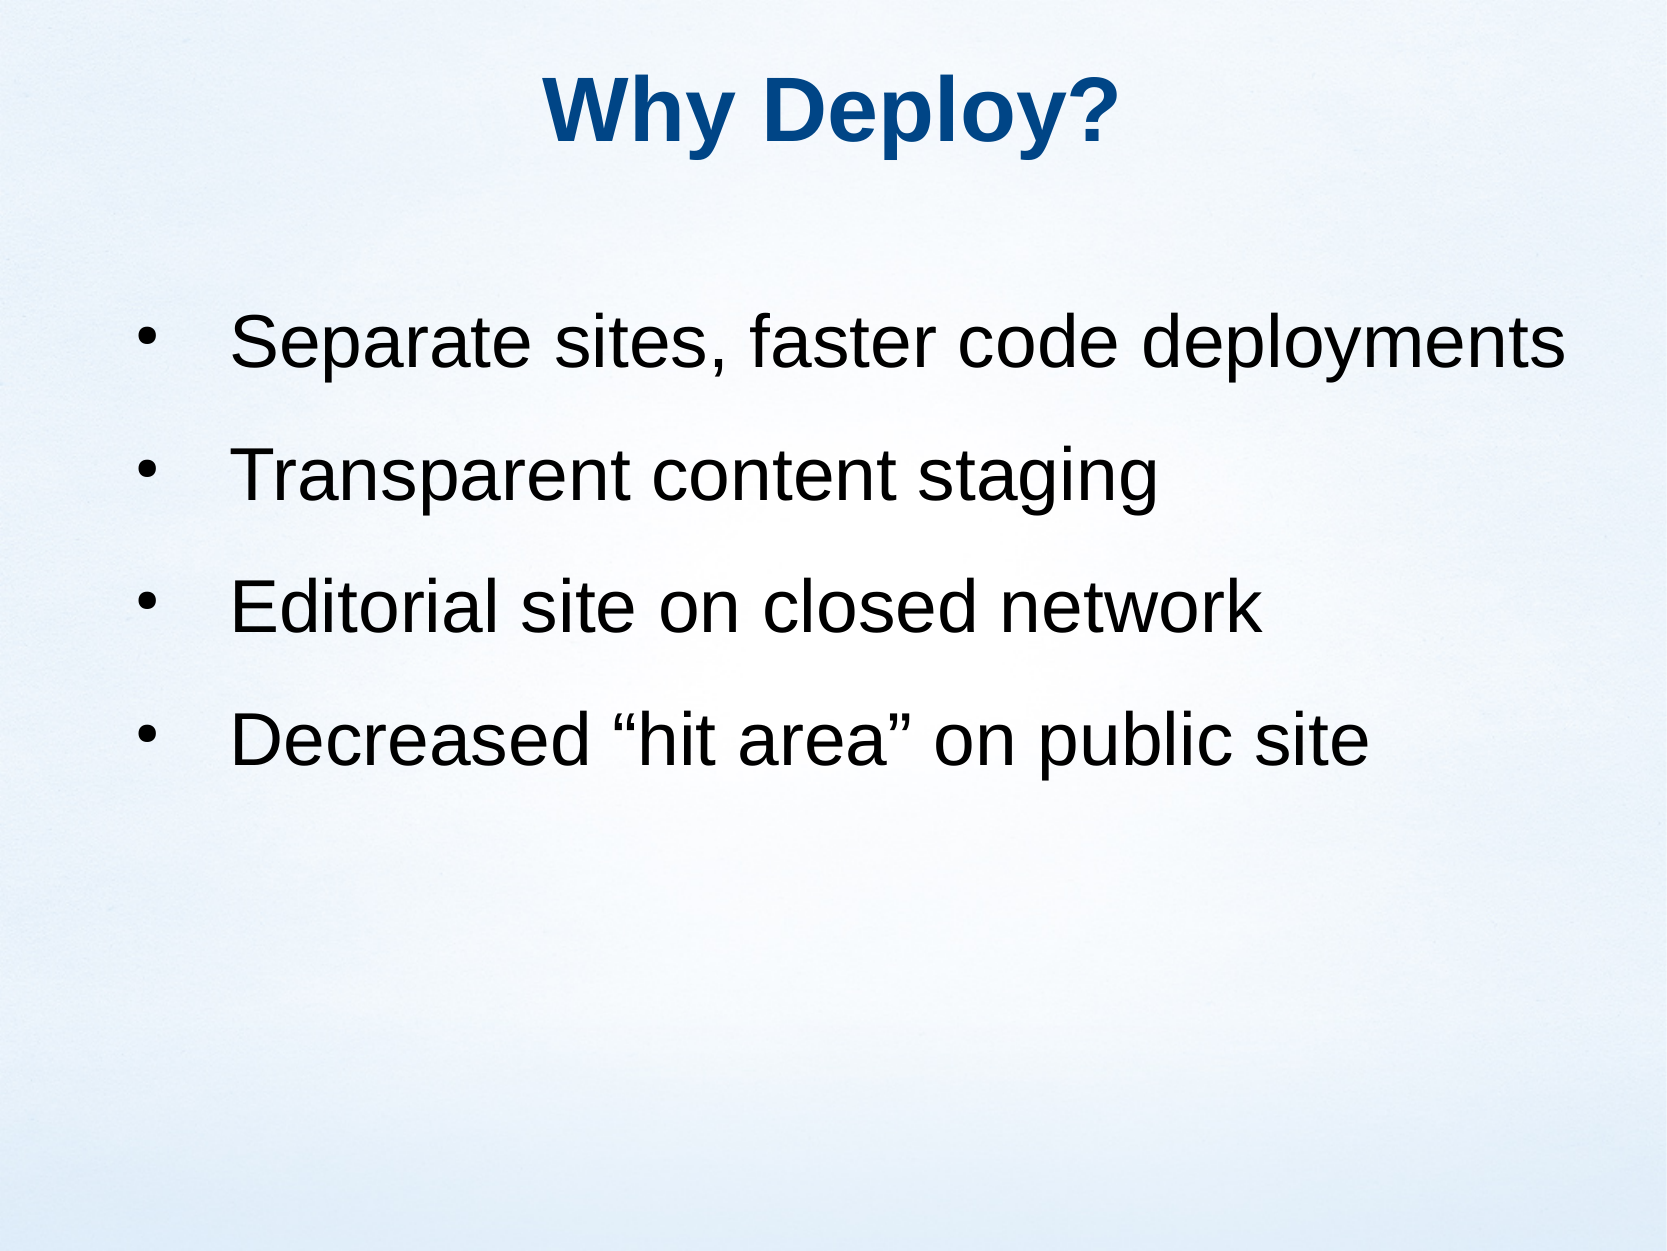

# Why Deploy?
Separate sites, faster code deployments
Transparent content staging
Editorial site on closed network
Decreased “hit area” on public site